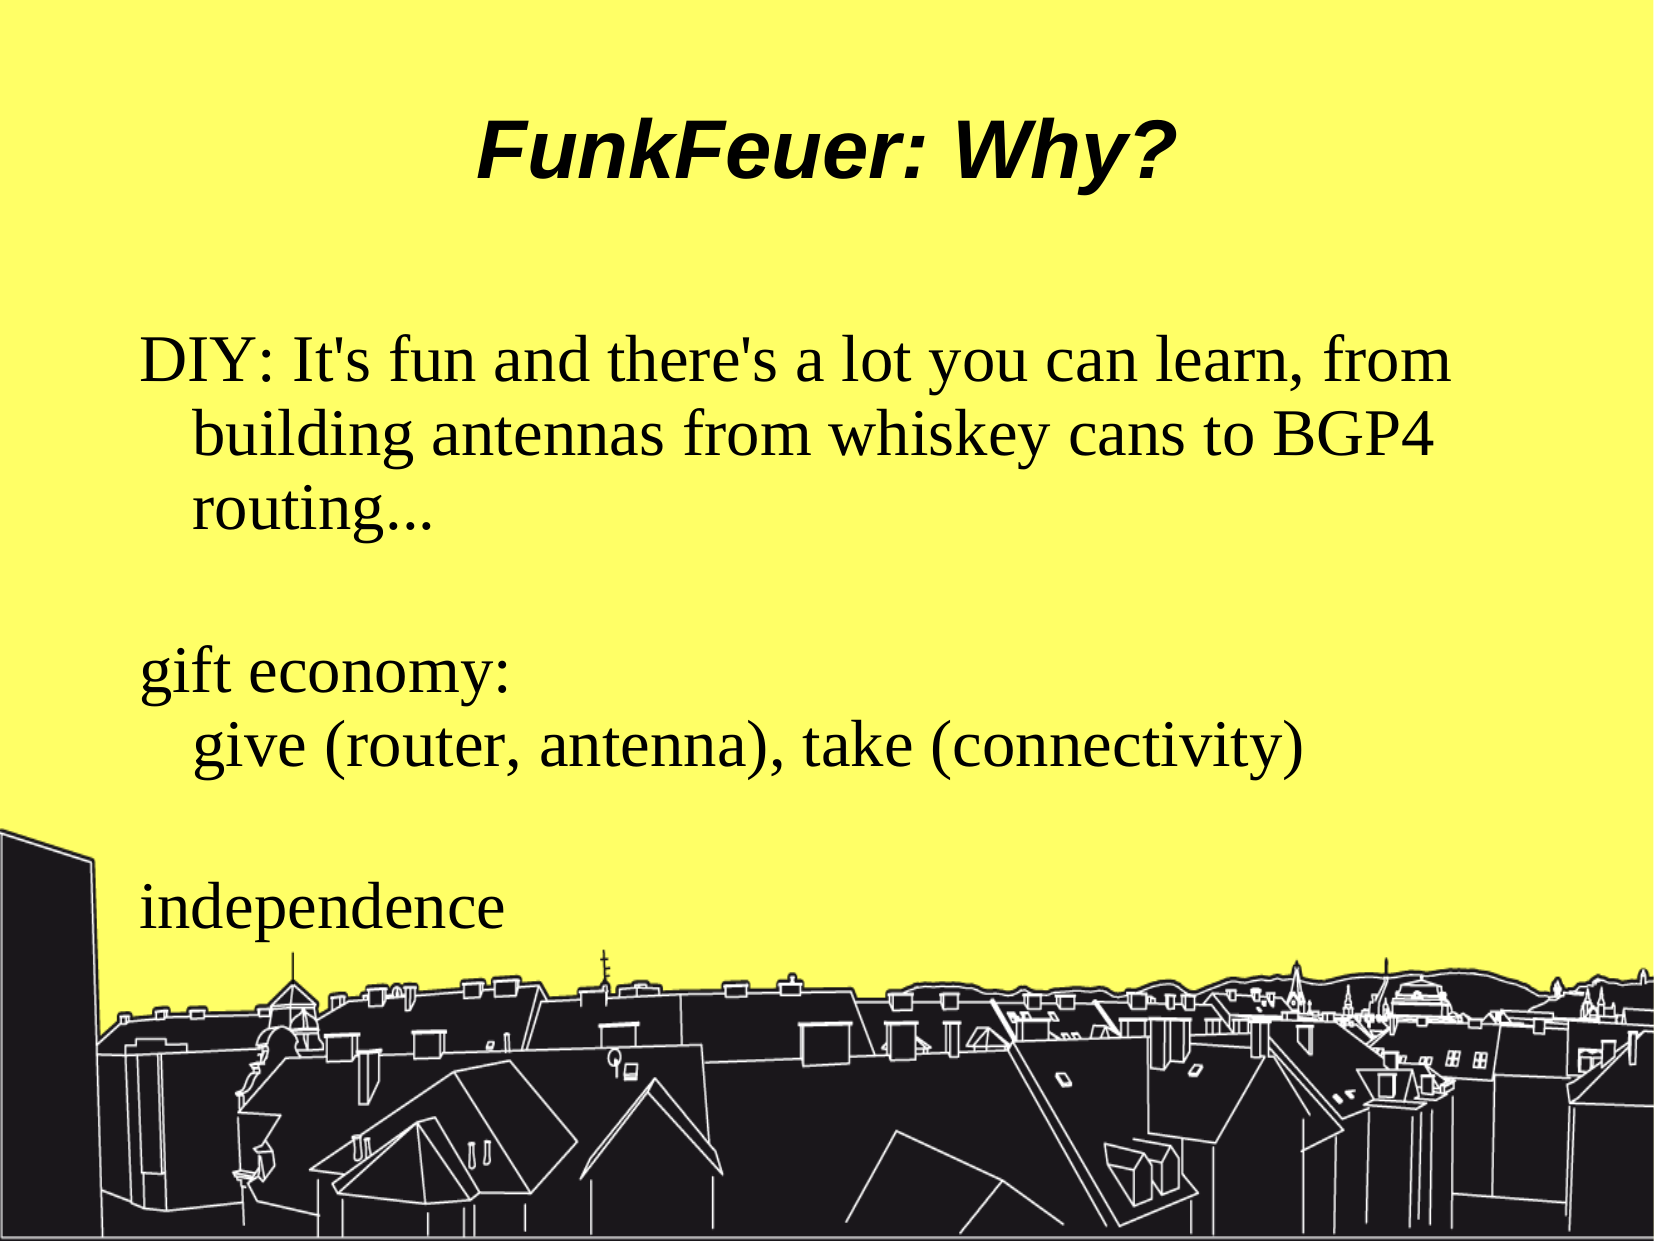

# FunkFeuer: Why?
DIY: It's fun and there's a lot you can learn, from building antennas from whiskey cans to BGP4 routing...
gift economy:
give (router, antenna), take (connectivity)
independence